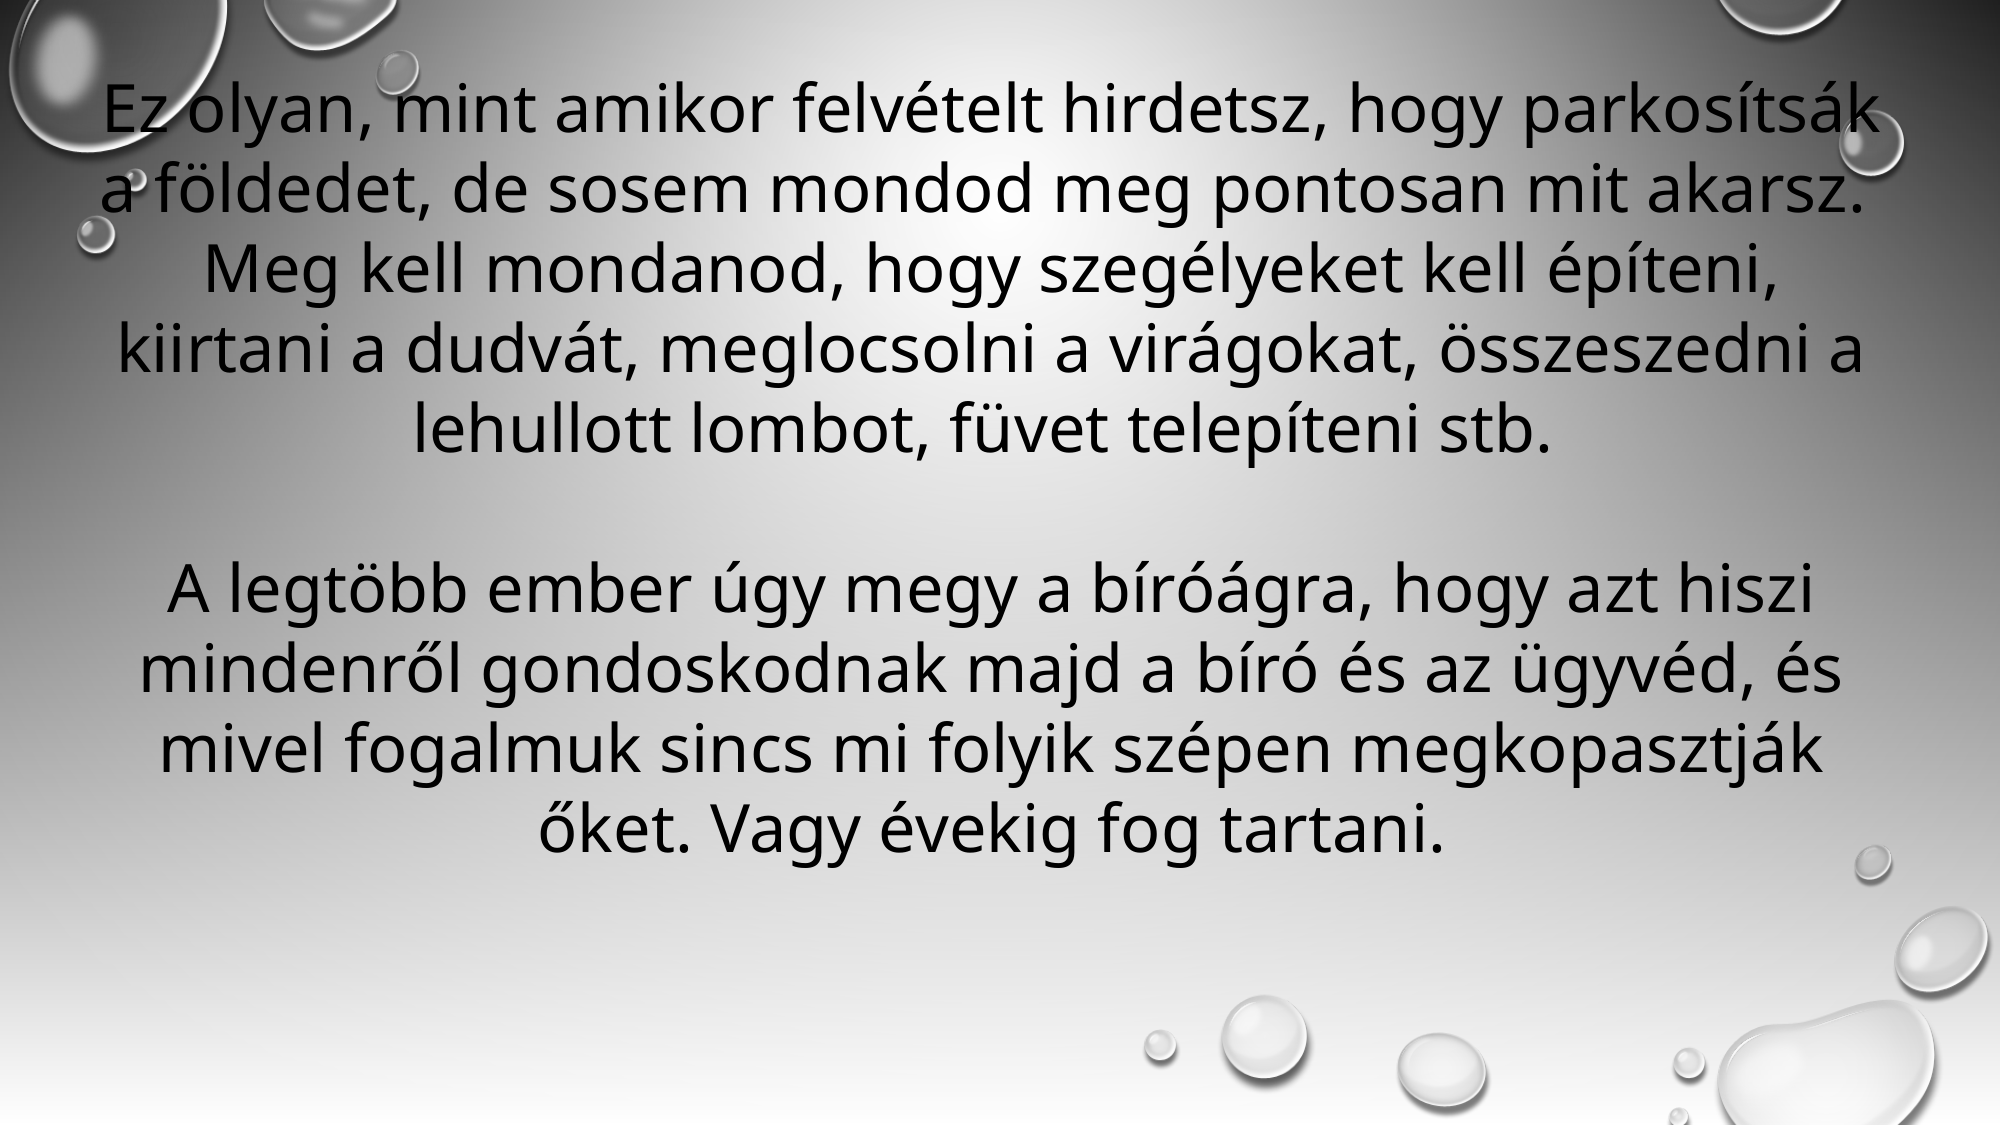

Ez olyan, mint amikor felvételt hirdetsz, hogy parkosítsák a földedet, de sosem mondod meg pontosan mit akarsz.
Meg kell mondanod, hogy szegélyeket kell építeni, kiirtani a dudvát, meglocsolni a virágokat, összeszedni a lehullott lombot, füvet telepíteni stb.
A legtöbb ember úgy megy a bíróágra, hogy azt hiszi mindenről gondoskodnak majd a bíró és az ügyvéd, és mivel fogalmuk sincs mi folyik szépen megkopasztják őket. Vagy évekig fog tartani.